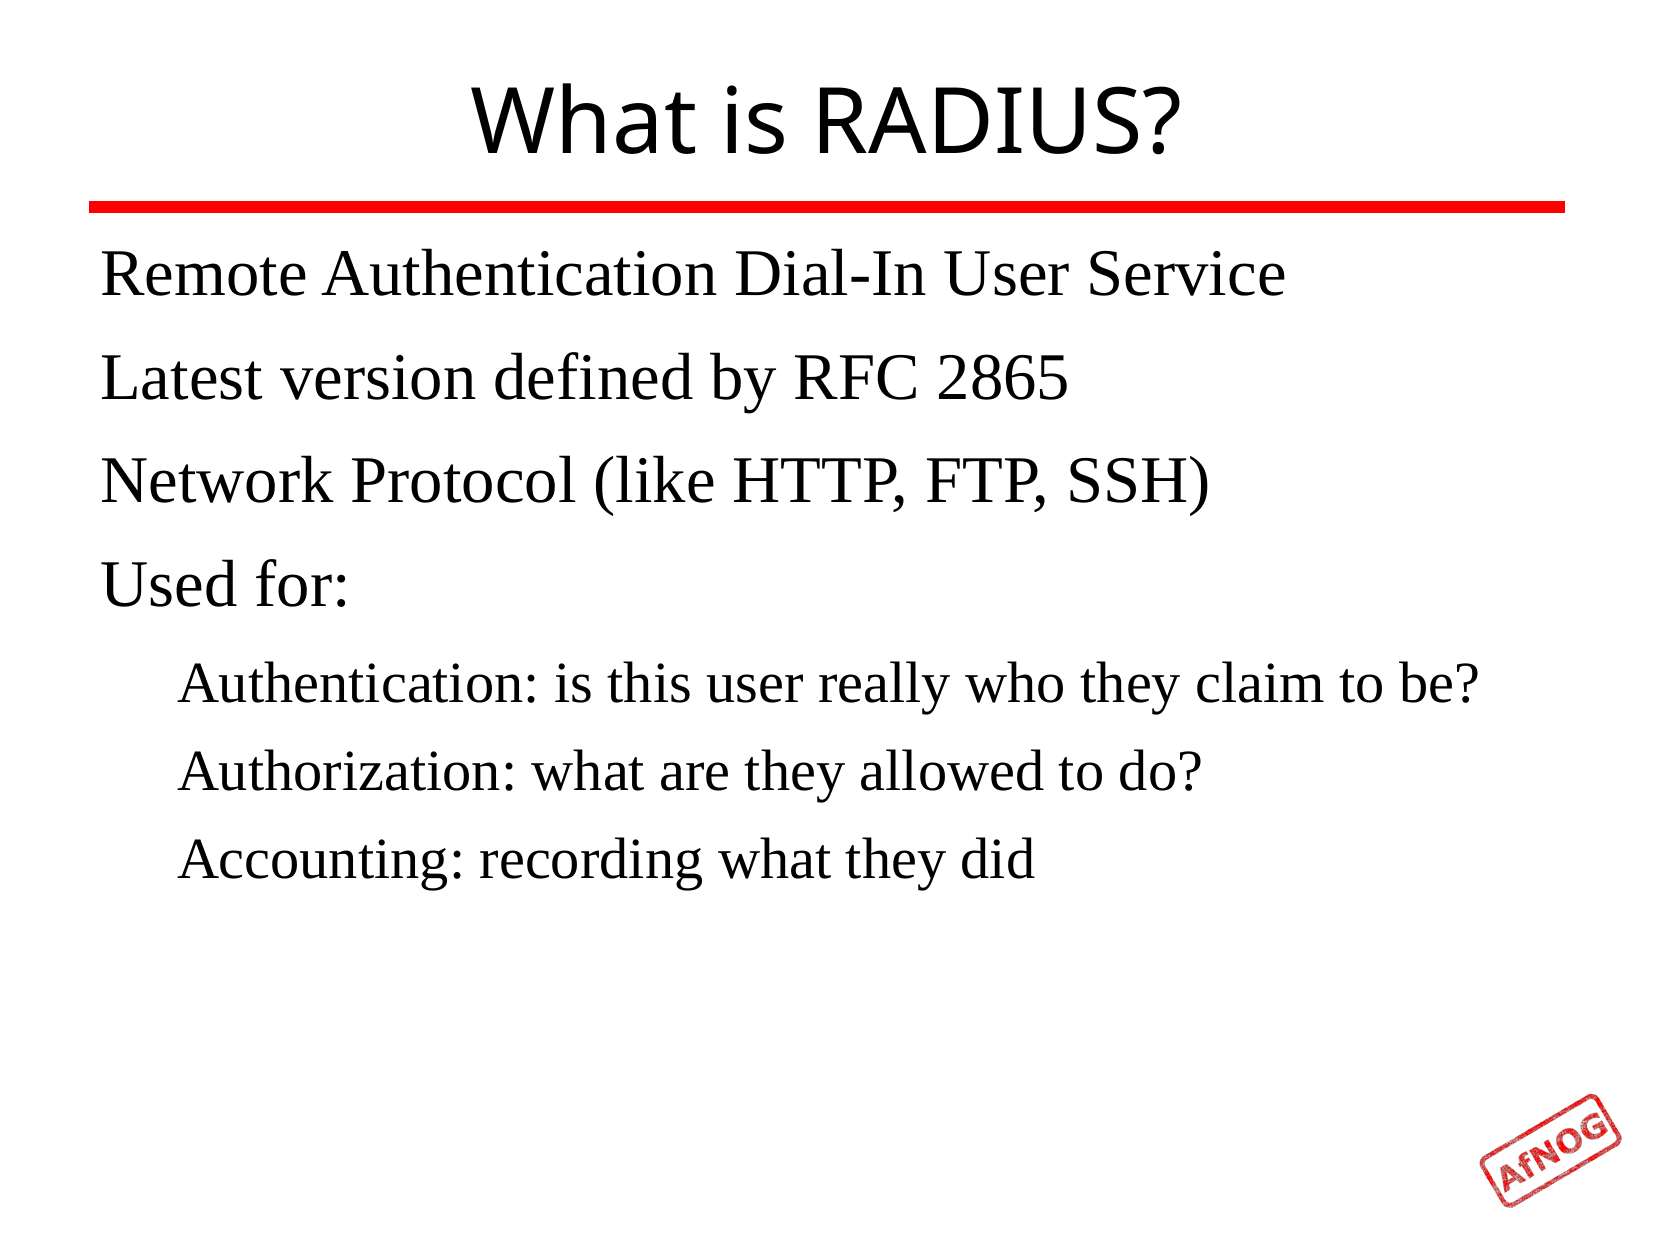

# What is RADIUS?
Remote Authentication Dial-In User Service
Latest version defined by RFC 2865
Network Protocol (like HTTP, FTP, SSH)
Used for:
Authentication: is this user really who they claim to be?
Authorization: what are they allowed to do?
Accounting: recording what they did